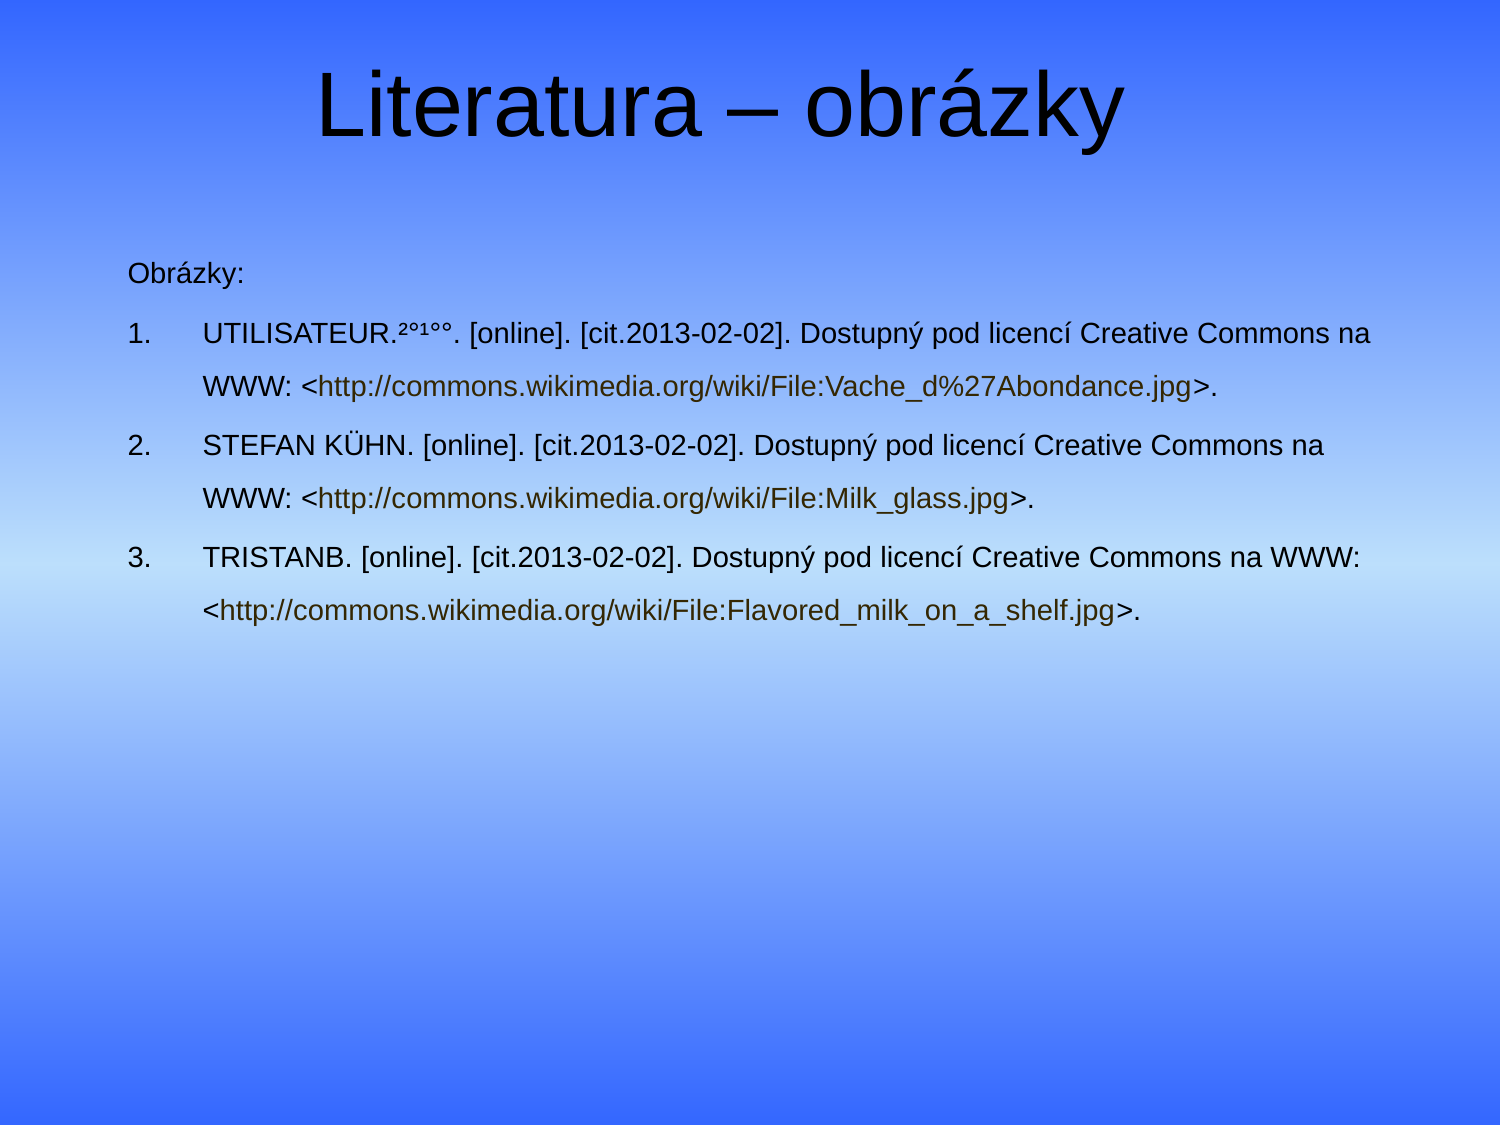

# Literatura – obrázky
Obrázky:
1.	UTILISATEUR.²°¹°°. [online]. [cit.2013-02-02]. Dostupný pod licencí Creative Commons na WWW: <http://commons.wikimedia.org/wiki/File:Vache_d%27Abondance.jpg>.
2.	STEFAN KÜHN. [online]. [cit.2013-02-02]. Dostupný pod licencí Creative Commons na WWW: <http://commons.wikimedia.org/wiki/File:Milk_glass.jpg>.
3.	TRISTANB. [online]. [cit.2013-02-02]. Dostupný pod licencí Creative Commons na WWW: <http://commons.wikimedia.org/wiki/File:Flavored_milk_on_a_shelf.jpg>.